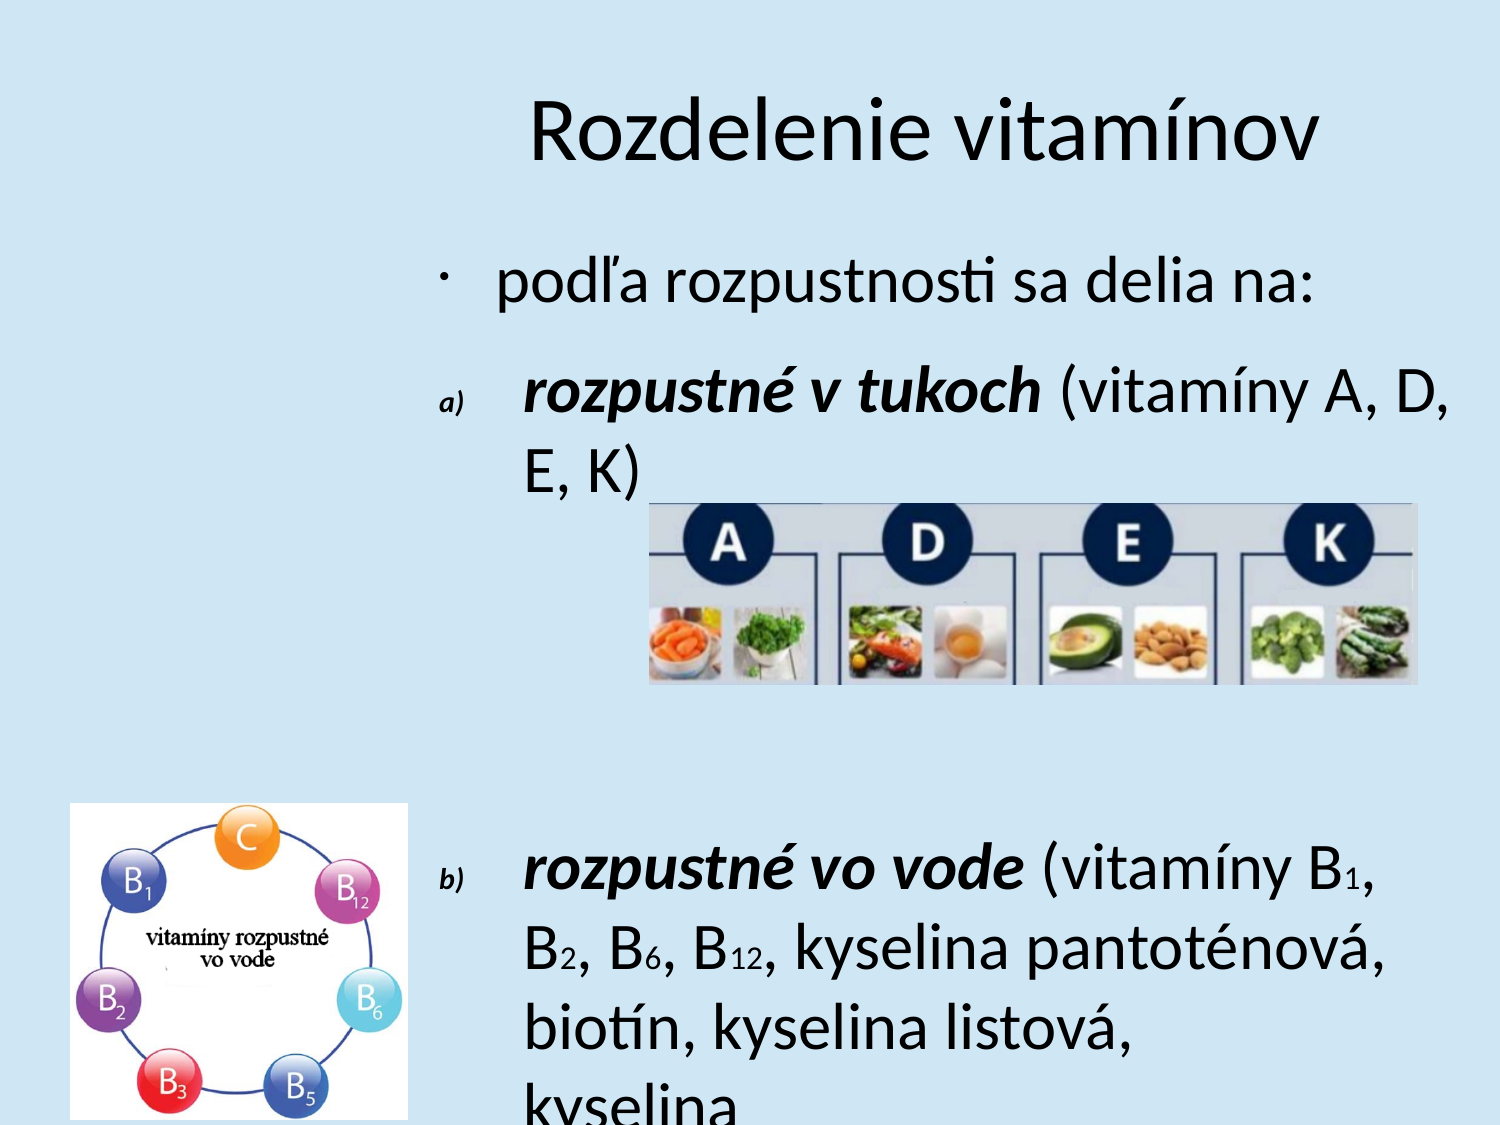

# Rozdelenie vitamínov
podľa rozpustnosti sa delia na:
rozpustné v tukoch (vitamíny A, D, E, K)
rozpustné vo vode (vitamíny B1, B2, B6, B12, kyselina pantoténová, biotín, kyselina listová,
kyselina
pangamínová,
vitamíny P a C)